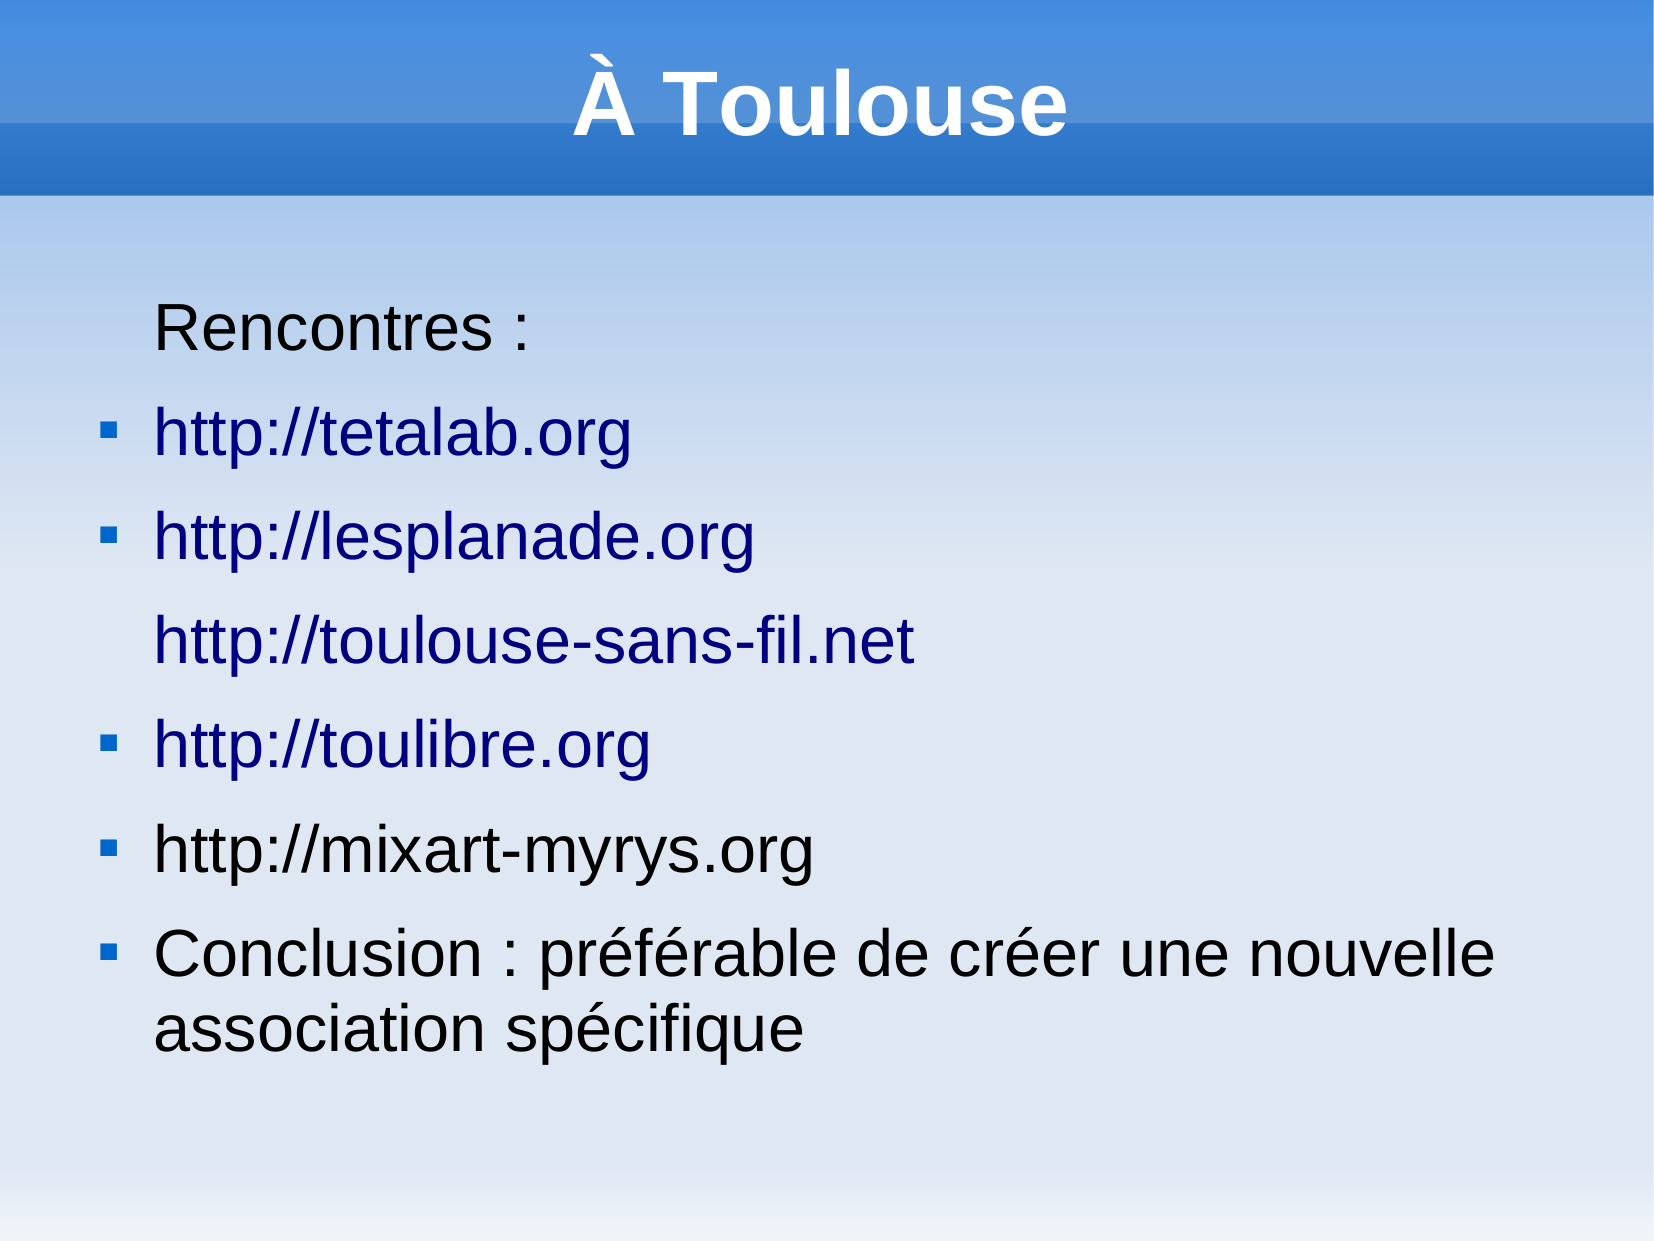

# À Toulouse
Rencontres :
http://tetalab.org
http://lesplanade.org
http://toulouse-sans-fil.net
http://toulibre.org
http://mixart-myrys.org
Conclusion : préférable de créer une nouvelle association spécifique